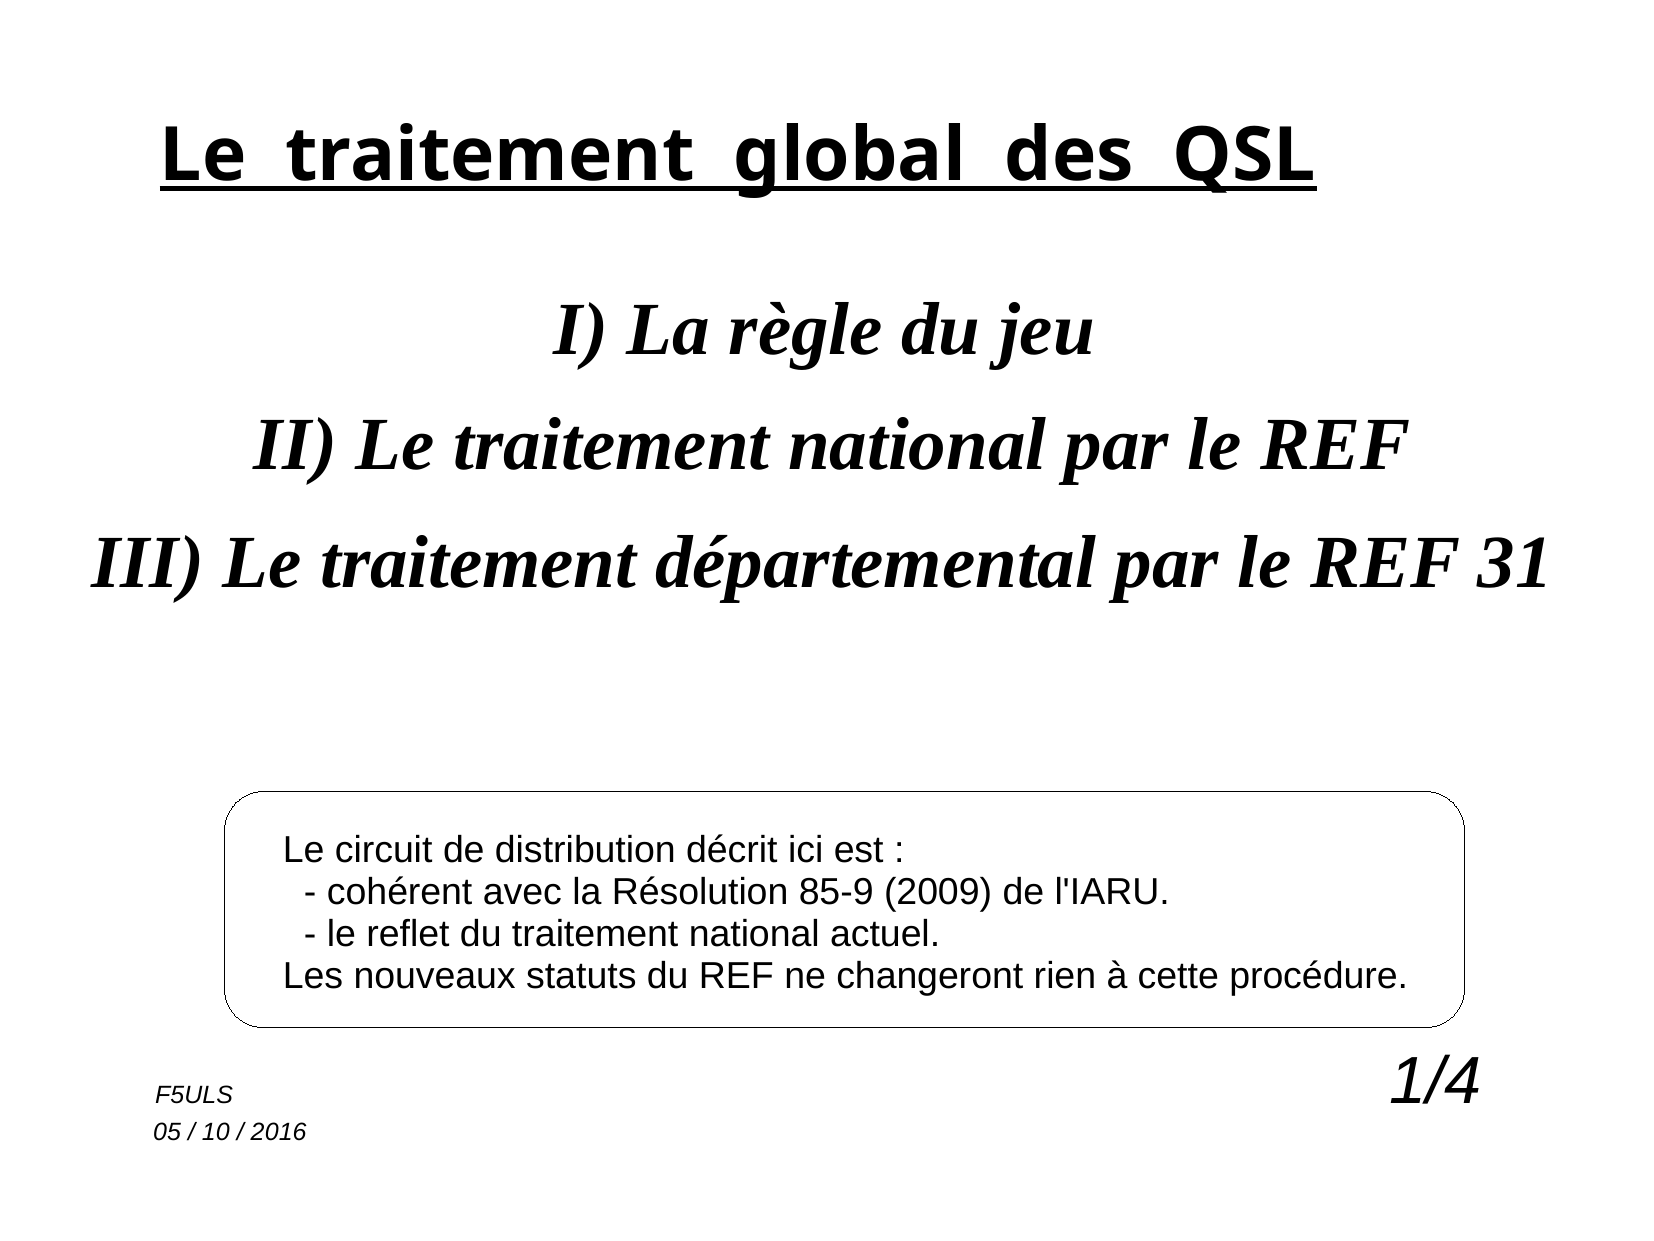

# Le traitement global des QSL
 I) La règle du jeu
 F5ULS 1/4
 05 / 10 / 2016
 II) Le traitement national par le REF
III) Le traitement départemental par le REF 31
Le circuit de distribution décrit ici est :
 - cohérent avec la Résolution 85-9 (2009) de l'IARU.
 - le reflet du traitement national actuel.
Les nouveaux statuts du REF ne changeront rien à cette procédure.